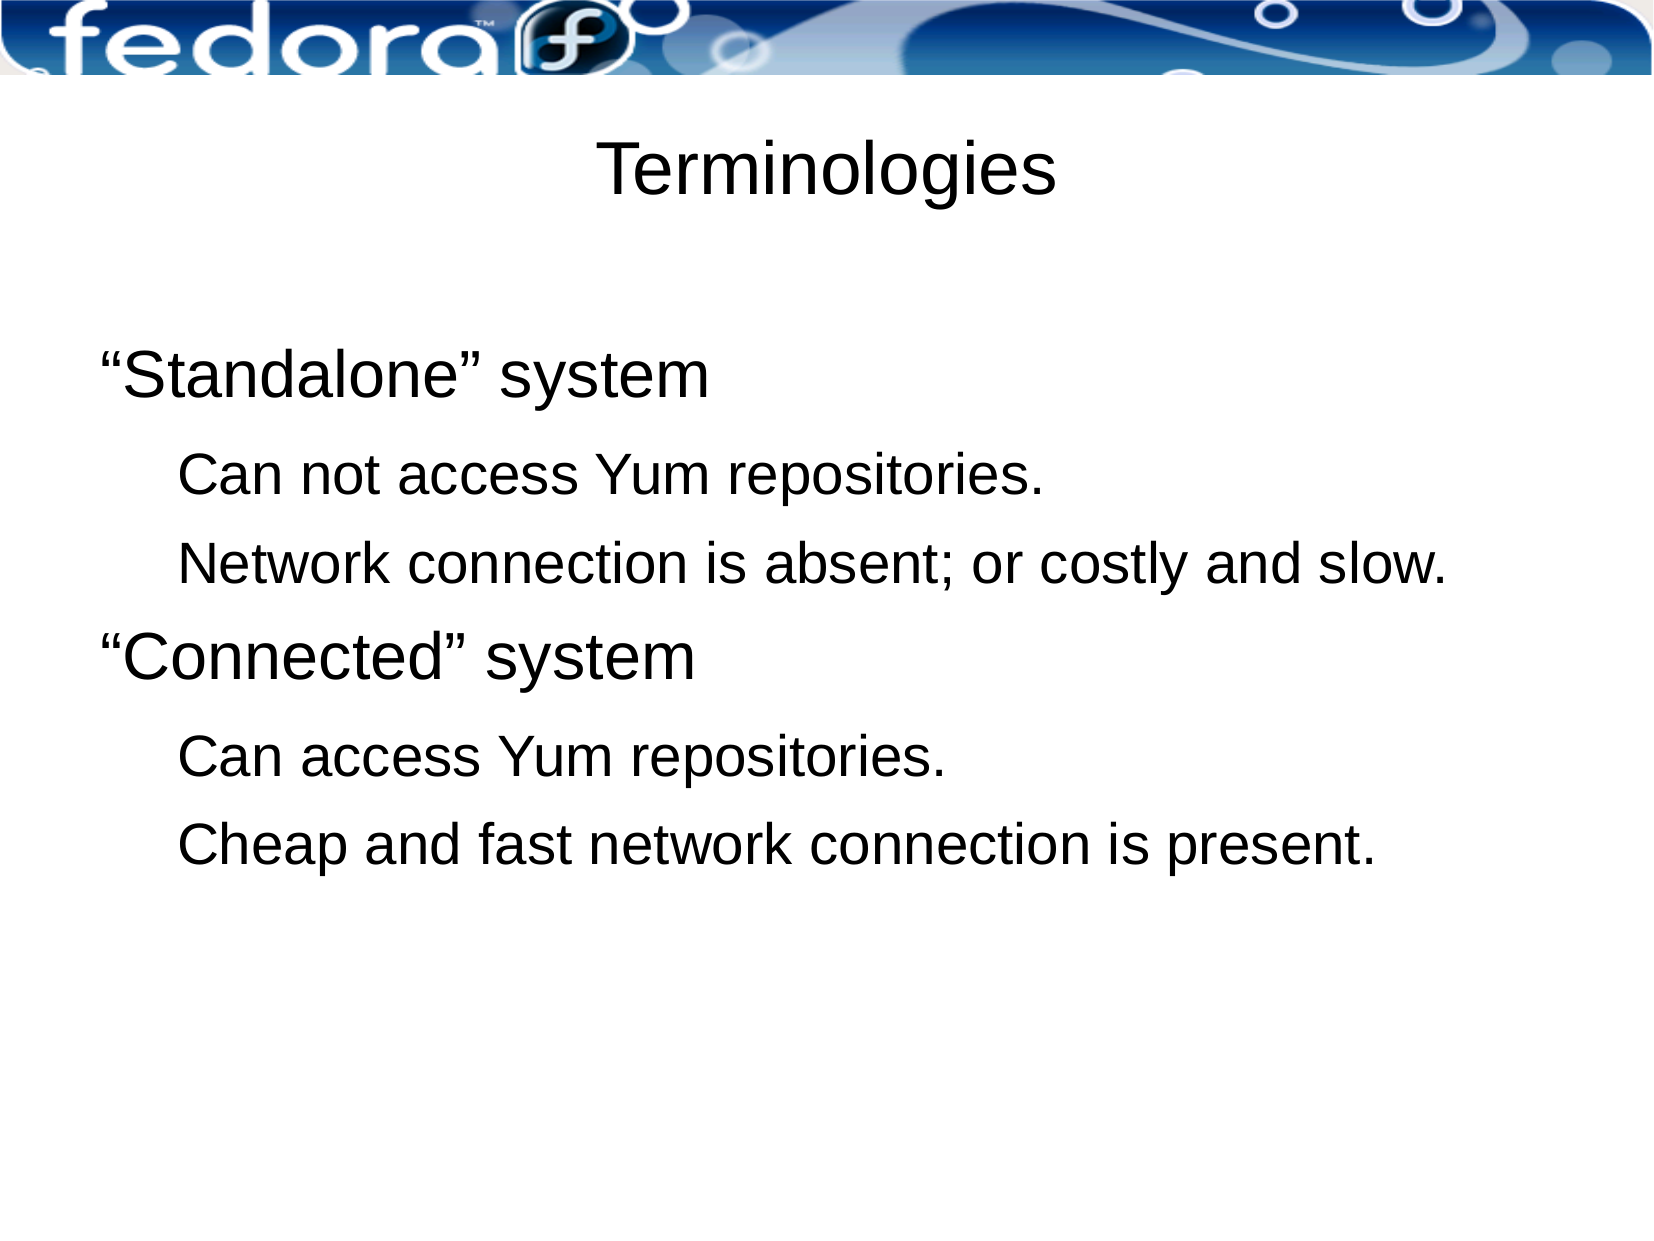

# Terminologies
“Standalone” system
Can not access Yum repositories.
Network connection is absent; or costly and slow.
“Connected” system
Can access Yum repositories.
Cheap and fast network connection is present.